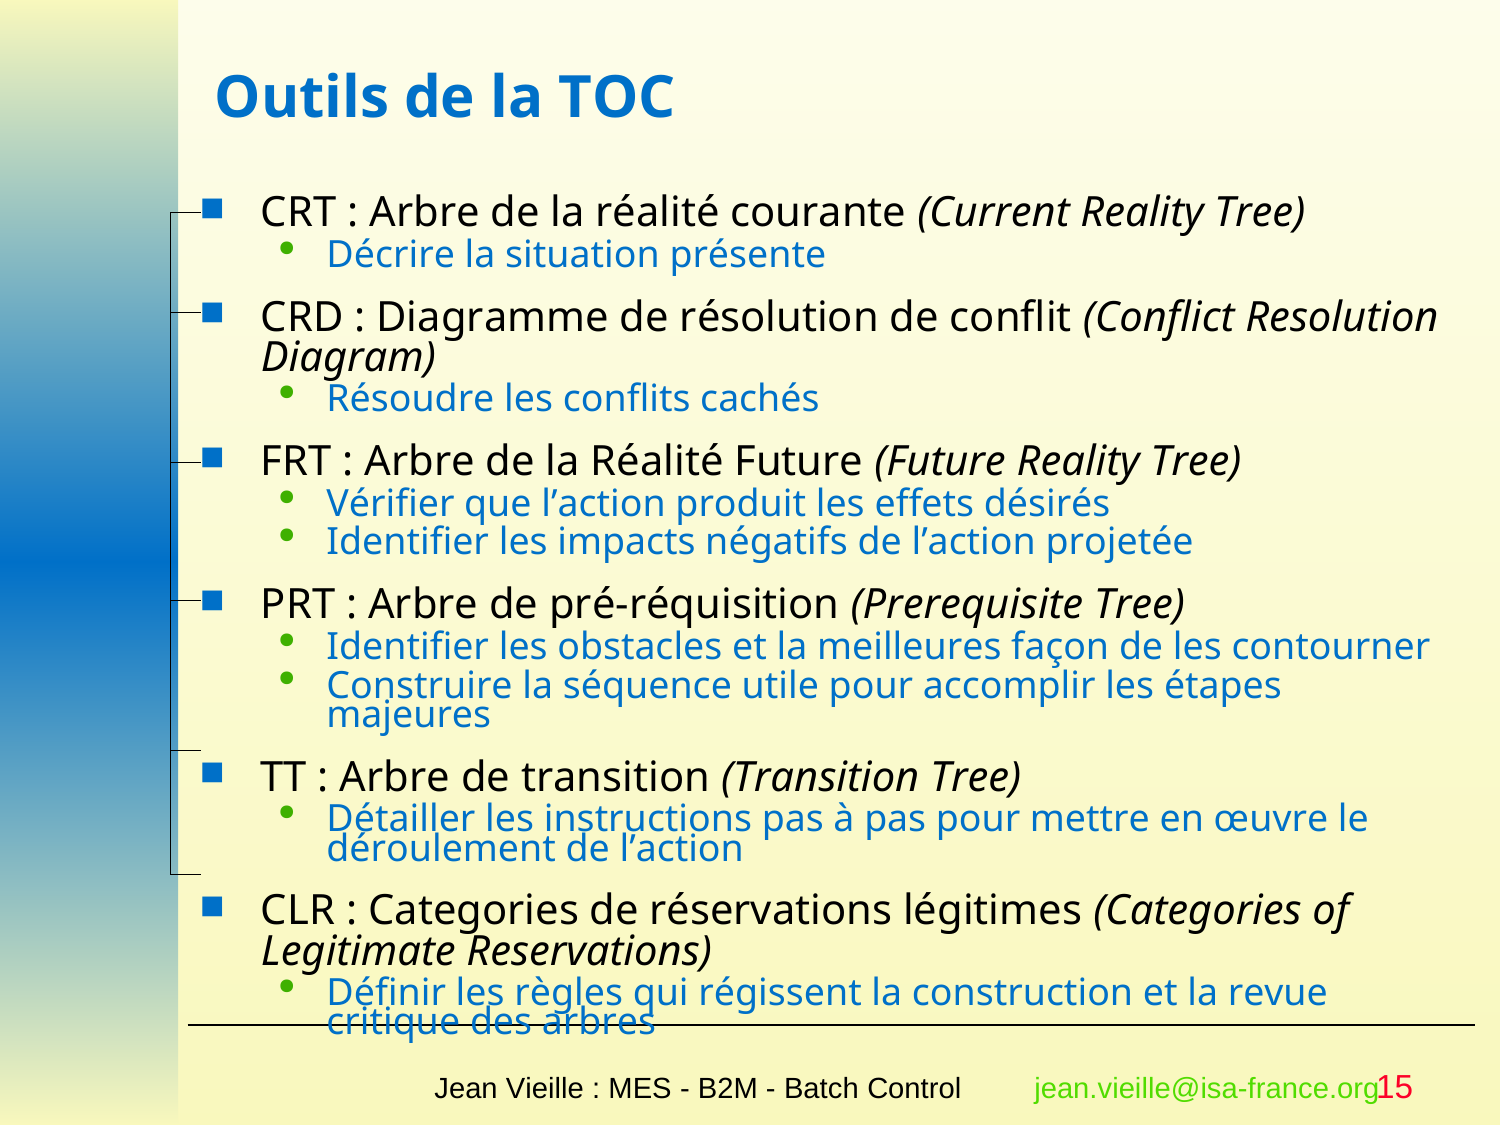

# Outils de la TOC
CRT : Arbre de la réalité courante (Current Reality Tree)
Décrire la situation présente
CRD : Diagramme de résolution de conflit (Conflict Resolution Diagram)
Résoudre les conflits cachés
FRT : Arbre de la Réalité Future (Future Reality Tree)
Vérifier que l’action produit les effets désirés
Identifier les impacts négatifs de l’action projetée
PRT : Arbre de pré-réquisition (Prerequisite Tree)
Identifier les obstacles et la meilleures façon de les contourner
Construire la séquence utile pour accomplir les étapes majeures
TT : Arbre de transition (Transition Tree)
Détailler les instructions pas à pas pour mettre en œuvre le déroulement de l’action
CLR : Categories de réservations légitimes (Categories of Legitimate Reservations)
Définir les règles qui régissent la construction et la revue critique des arbres